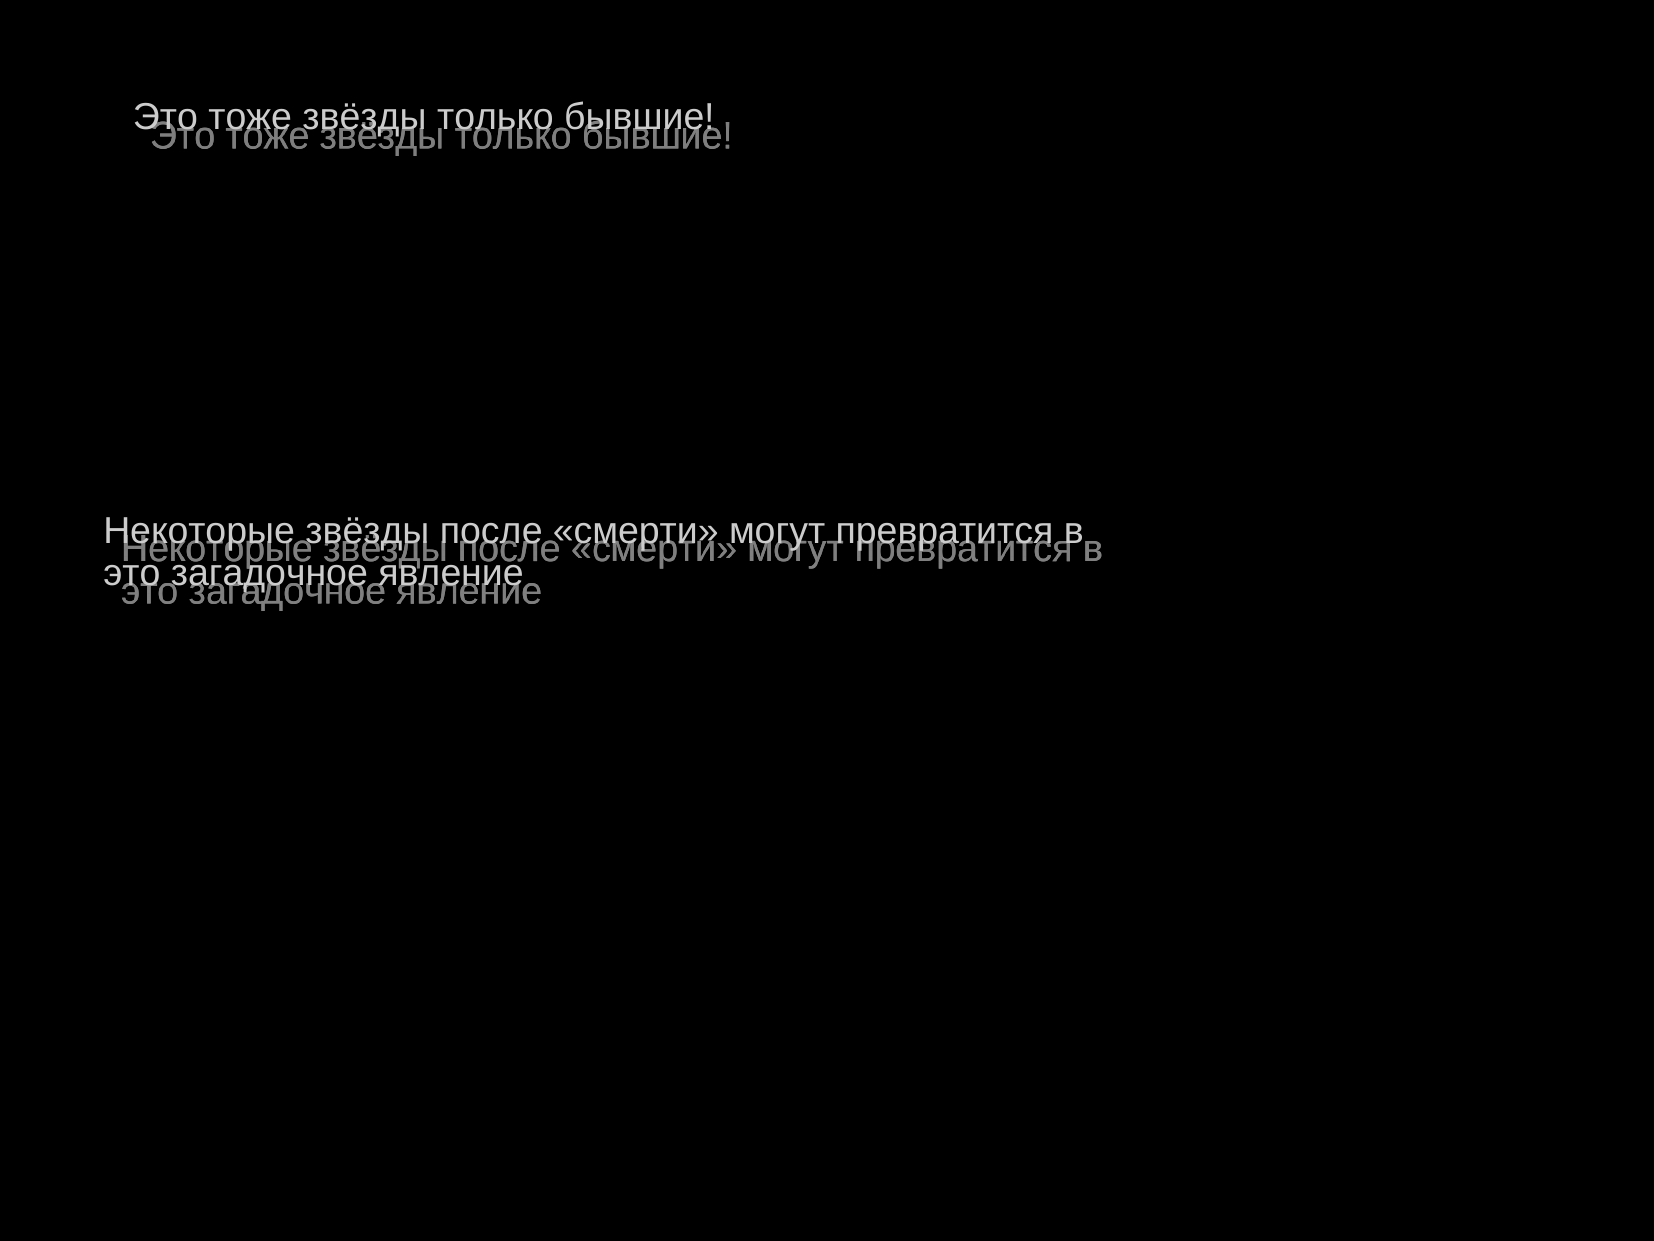

Это тоже звёзды только бывшие!
Некоторые звёзды после «смерти» могут превратится в это загадочное явление